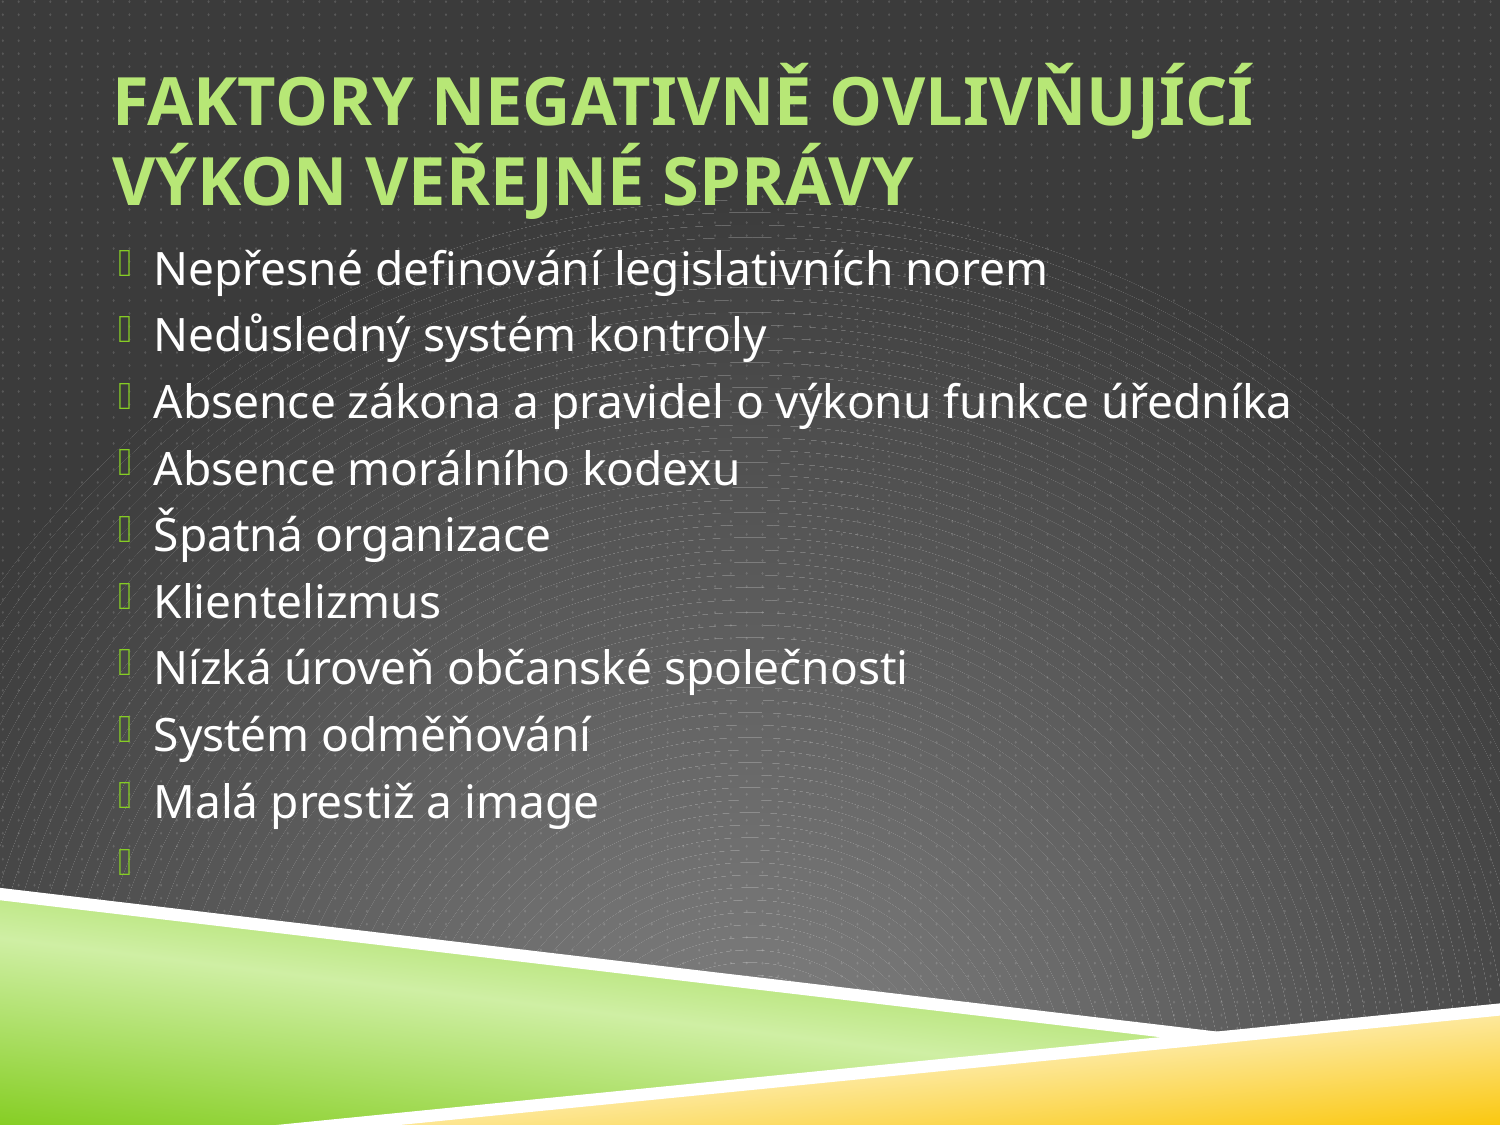

# FAKTORY NEGATIVNĚ OVLIVŇUJÍCÍ VÝKON VEŘEJNÉ SPRÁVY
Nepřesné definování legislativních norem
Nedůsledný systém kontroly
Absence zákona a pravidel o výkonu funkce úředníka
Absence morálního kodexu
Špatná organizace
Klientelizmus
Nízká úroveň občanské společnosti
Systém odměňování
Malá prestiž a image